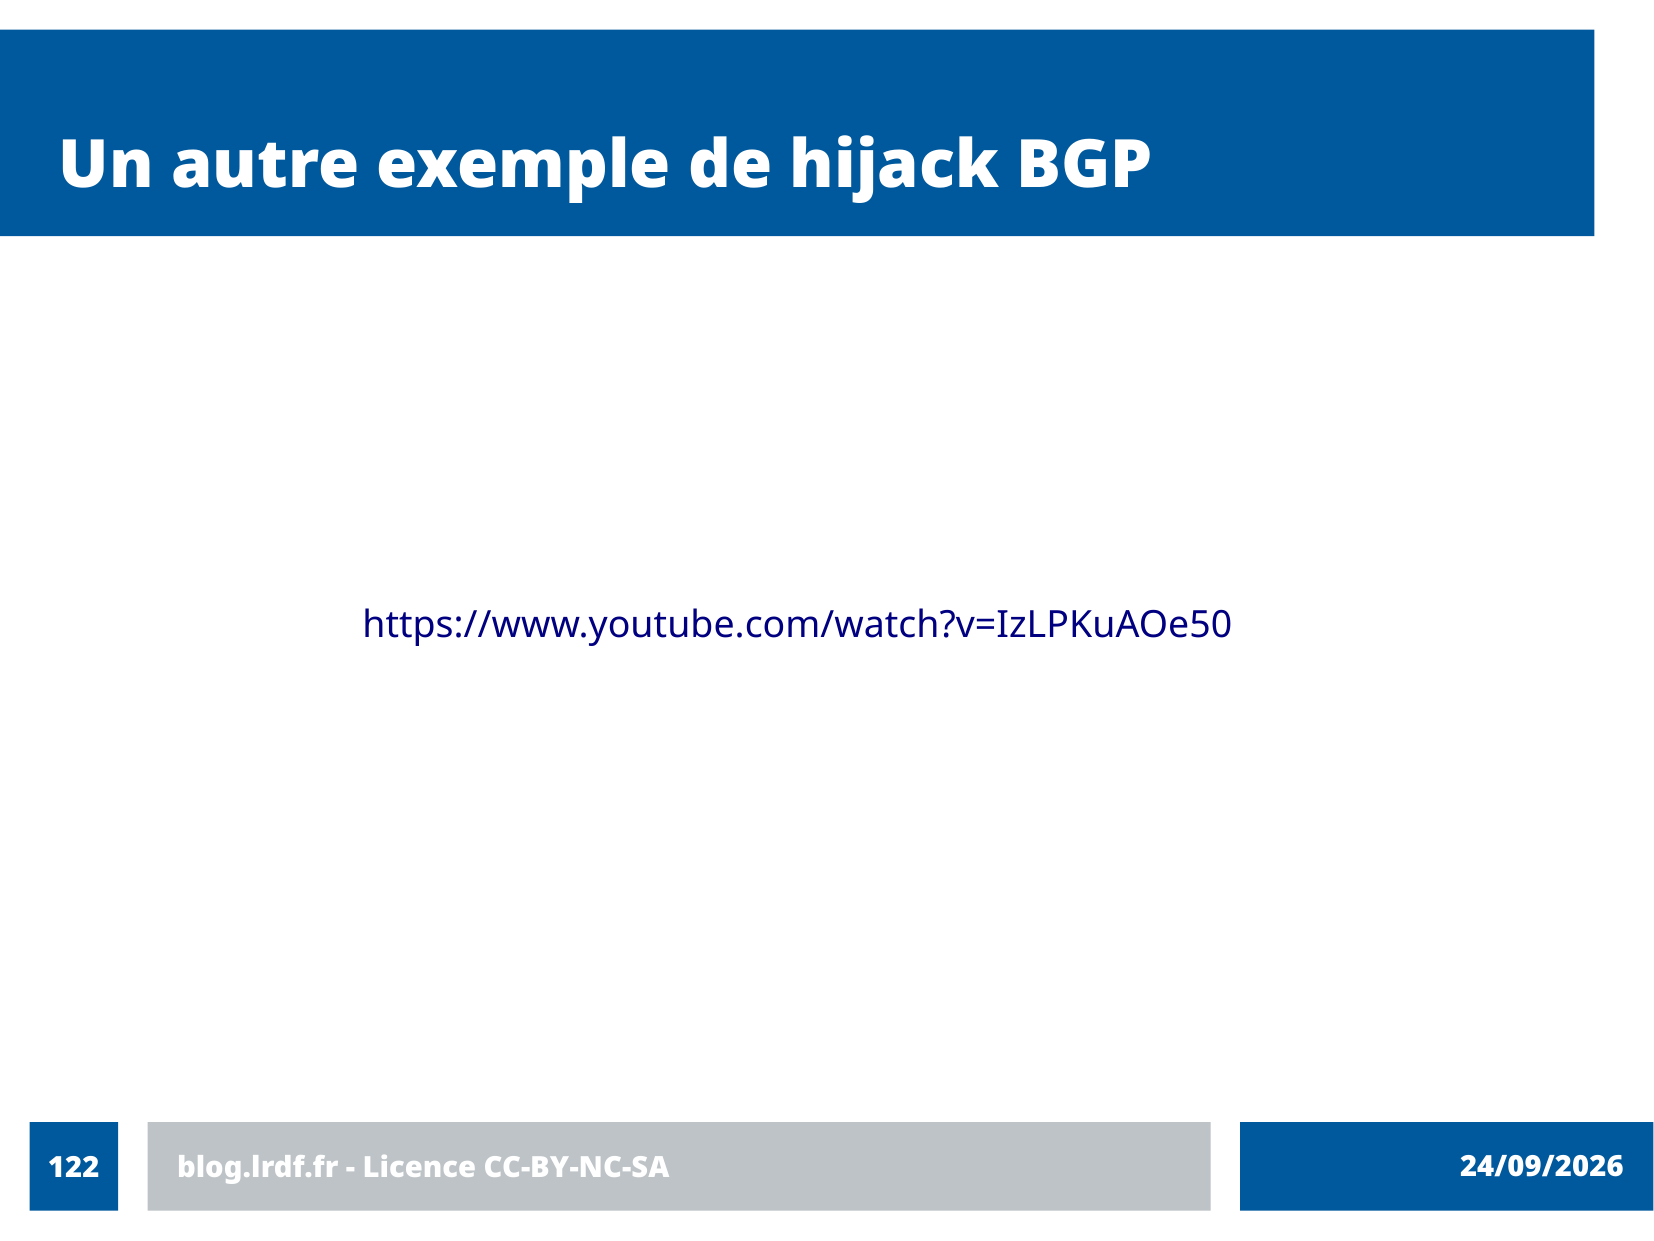

# Un autre exemple de hijack BGP
https://www.youtube.com/watch?v=IzLPKuAOe50
122
blog.lrdf.fr - Licence CC-BY-NC-SA